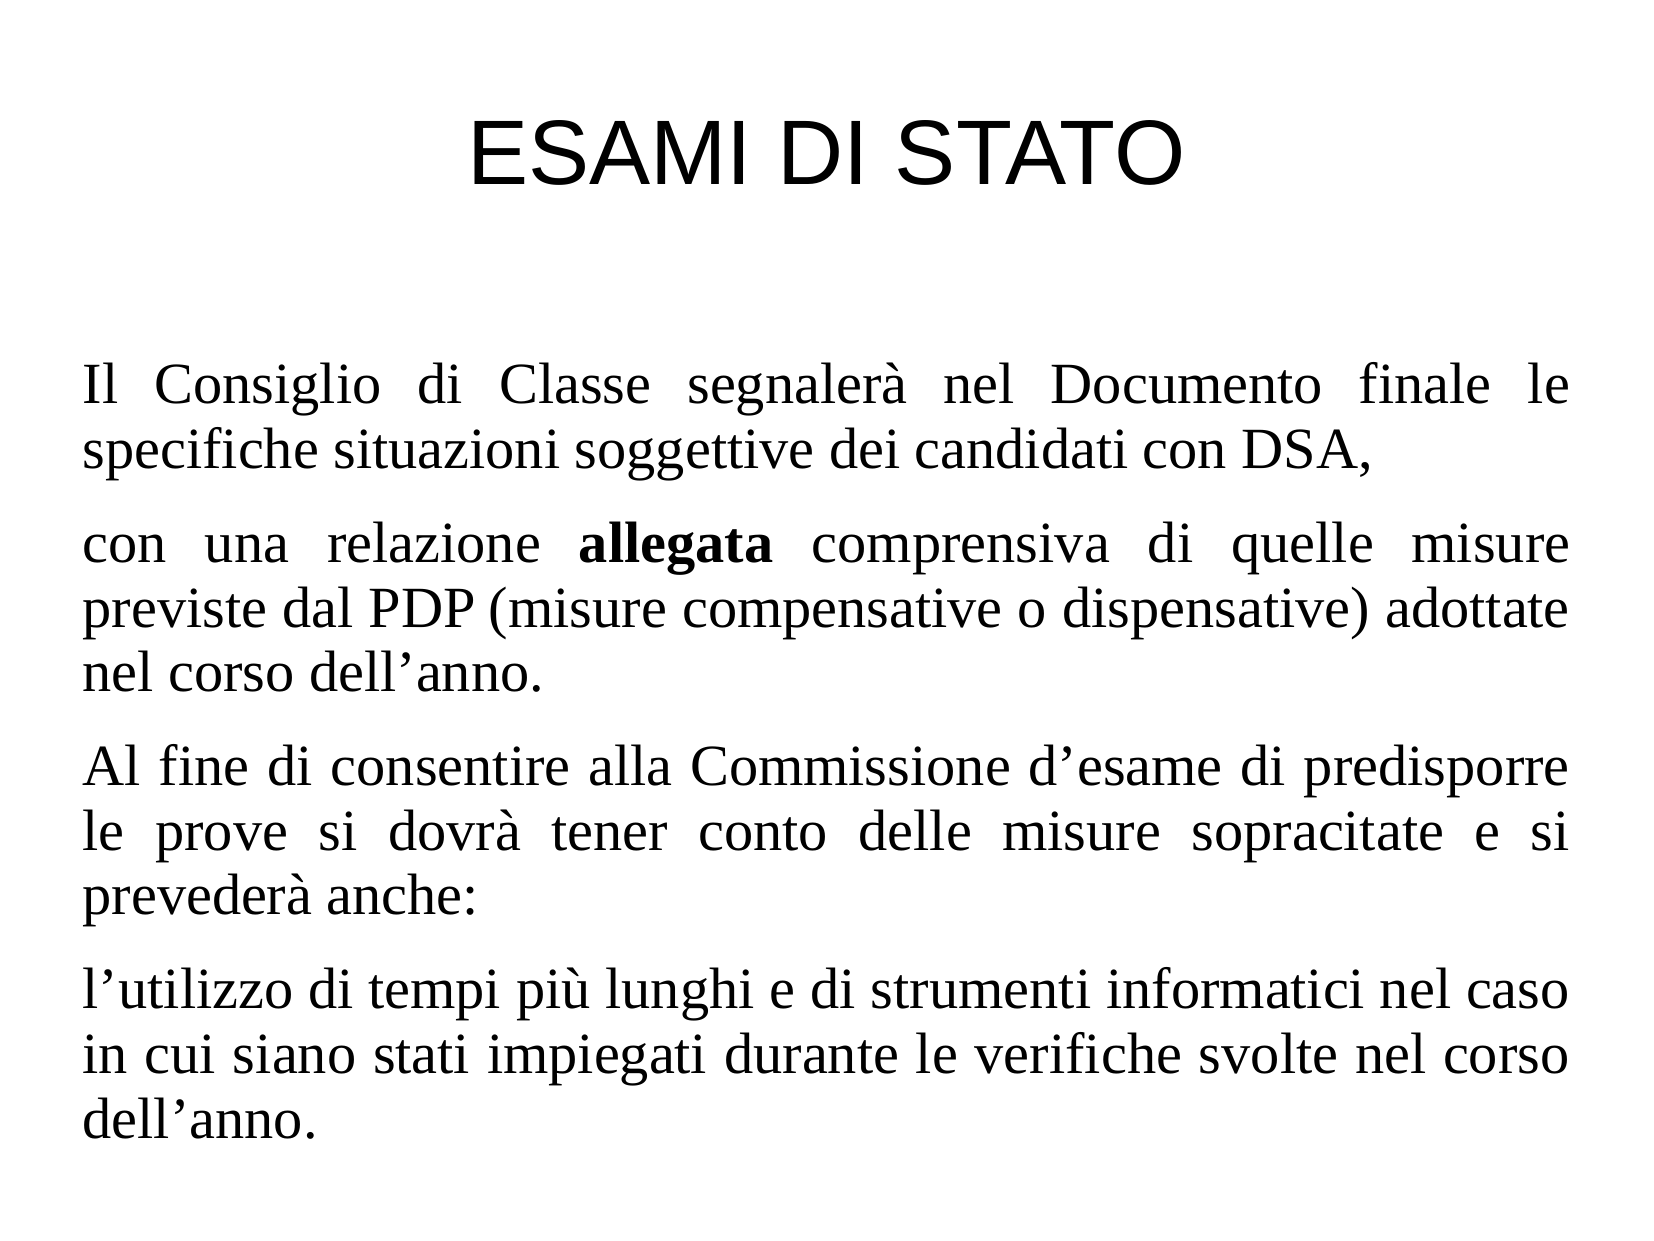

# ESAMI DI STATO
Il Consiglio di Classe segnalerà nel Documento finale le specifiche situazioni soggettive dei candidati con DSA,
con una relazione allegata comprensiva di quelle misure previste dal PDP (misure compensative o dispensative) adottate nel corso dell’anno.
Al fine di consentire alla Commissione d’esame di predisporre le prove si dovrà tener conto delle misure sopracitate e si prevederà anche:
l’utilizzo di tempi più lunghi e di strumenti informatici nel caso in cui siano stati impiegati durante le verifiche svolte nel corso dell’anno.